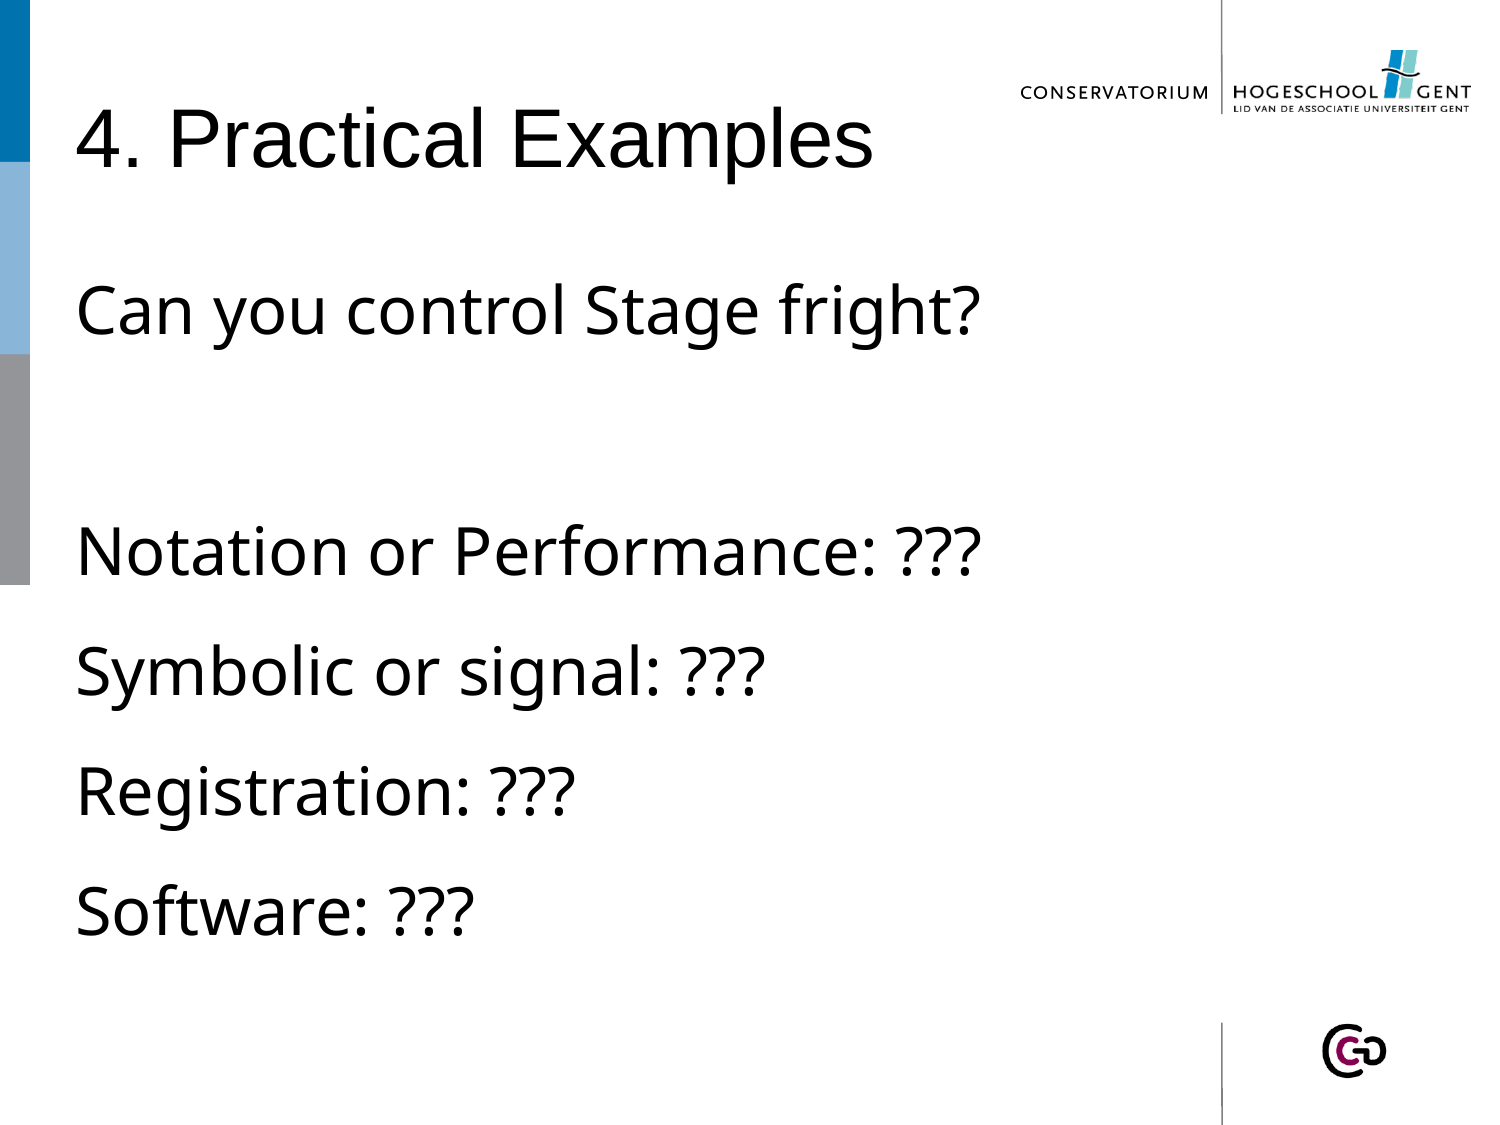

# 4. Practical Examples
Can you control Stage fright?
Notation or Performance: ???
Symbolic or signal: ???
Registration: ???
Software: ???